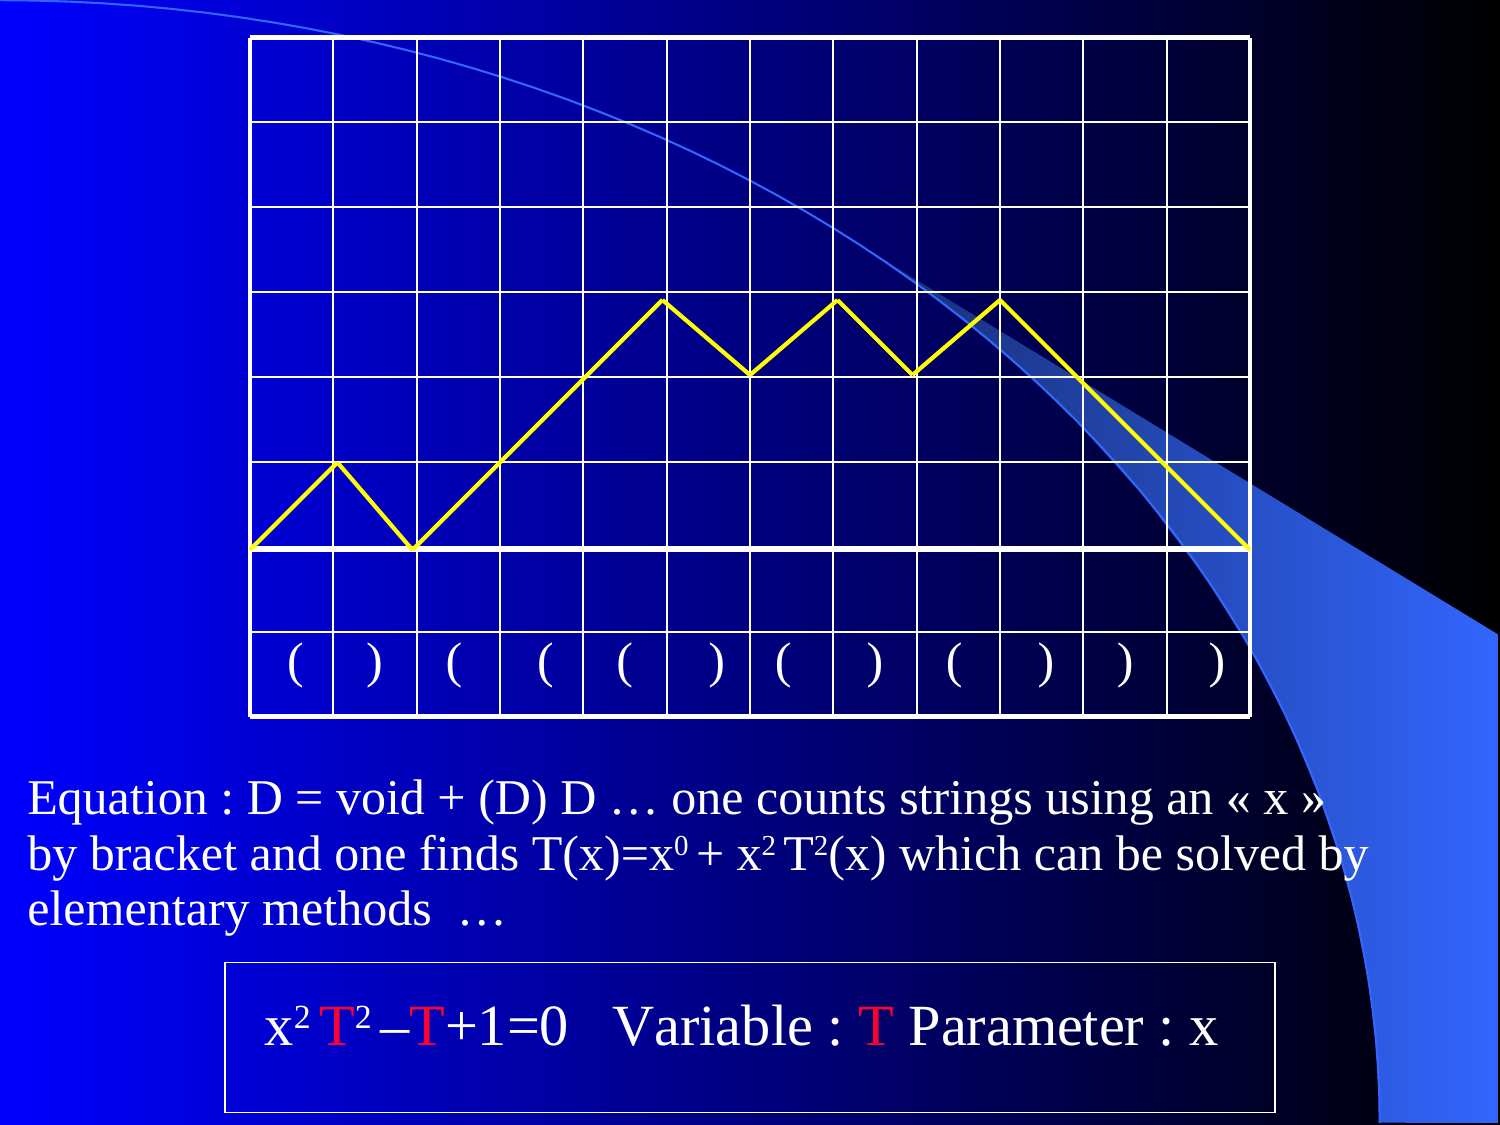

( ) ( ( ( ) ( ) ( ) ) )
Equation : D = void + (D) D … one counts strings using an « x »
by bracket and one finds T(x)=x0 + x2 T2(x) which can be solved by
elementary methods …
x2 T2 –T+1=0 Variable : T Parameter : x